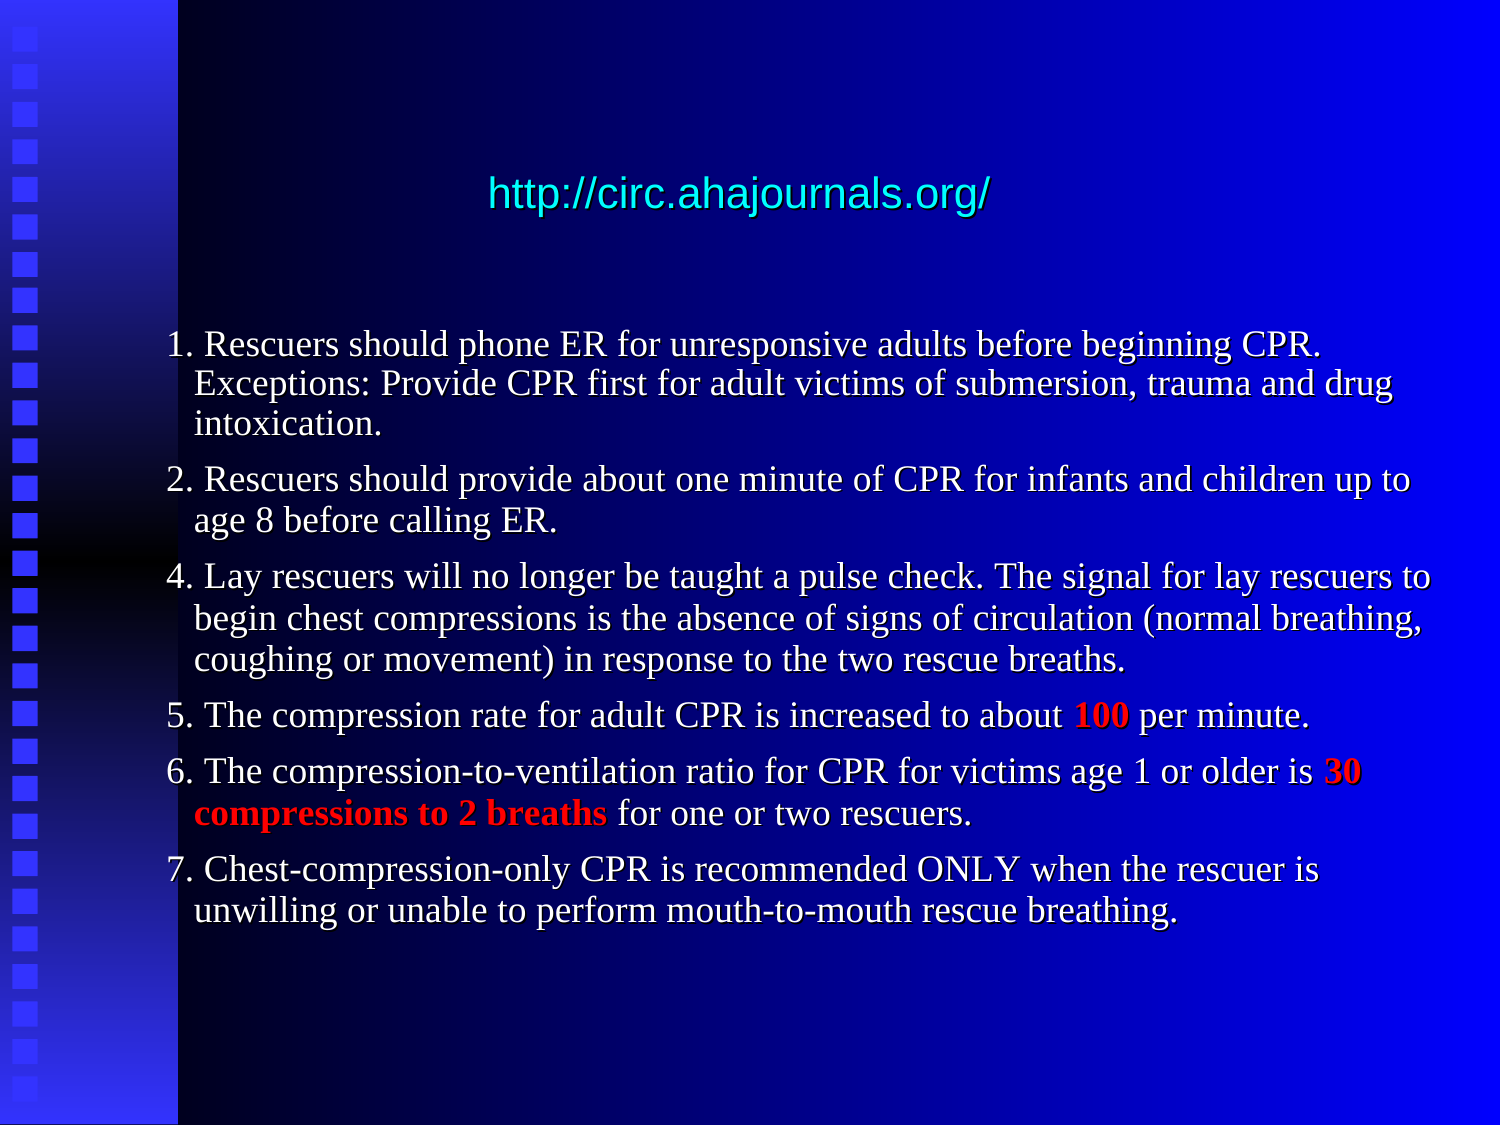

# http://circ.ahajournals.org/
 1. Rescuers should phone ER for unresponsive adults before beginning CPR. Exceptions: Provide CPR first for adult victims of submersion, trauma and drug intoxication.
 2. Rescuers should provide about one minute of CPR for infants and children up to age 8 before calling ER.
 4. Lay rescuers will no longer be taught a pulse check. The signal for lay rescuers to begin chest compressions is the absence of signs of circulation (normal breathing, coughing or movement) in response to the two rescue breaths.
 5. The compression rate for adult CPR is increased to about 100 per minute.
 6. The compression-to-ventilation ratio for CPR for victims age 1 or older is 30 compressions to 2 breaths for one or two rescuers.
 7. Chest-compression-only CPR is recommended ONLY when the rescuer is unwilling or unable to perform mouth-to-mouth rescue breathing.